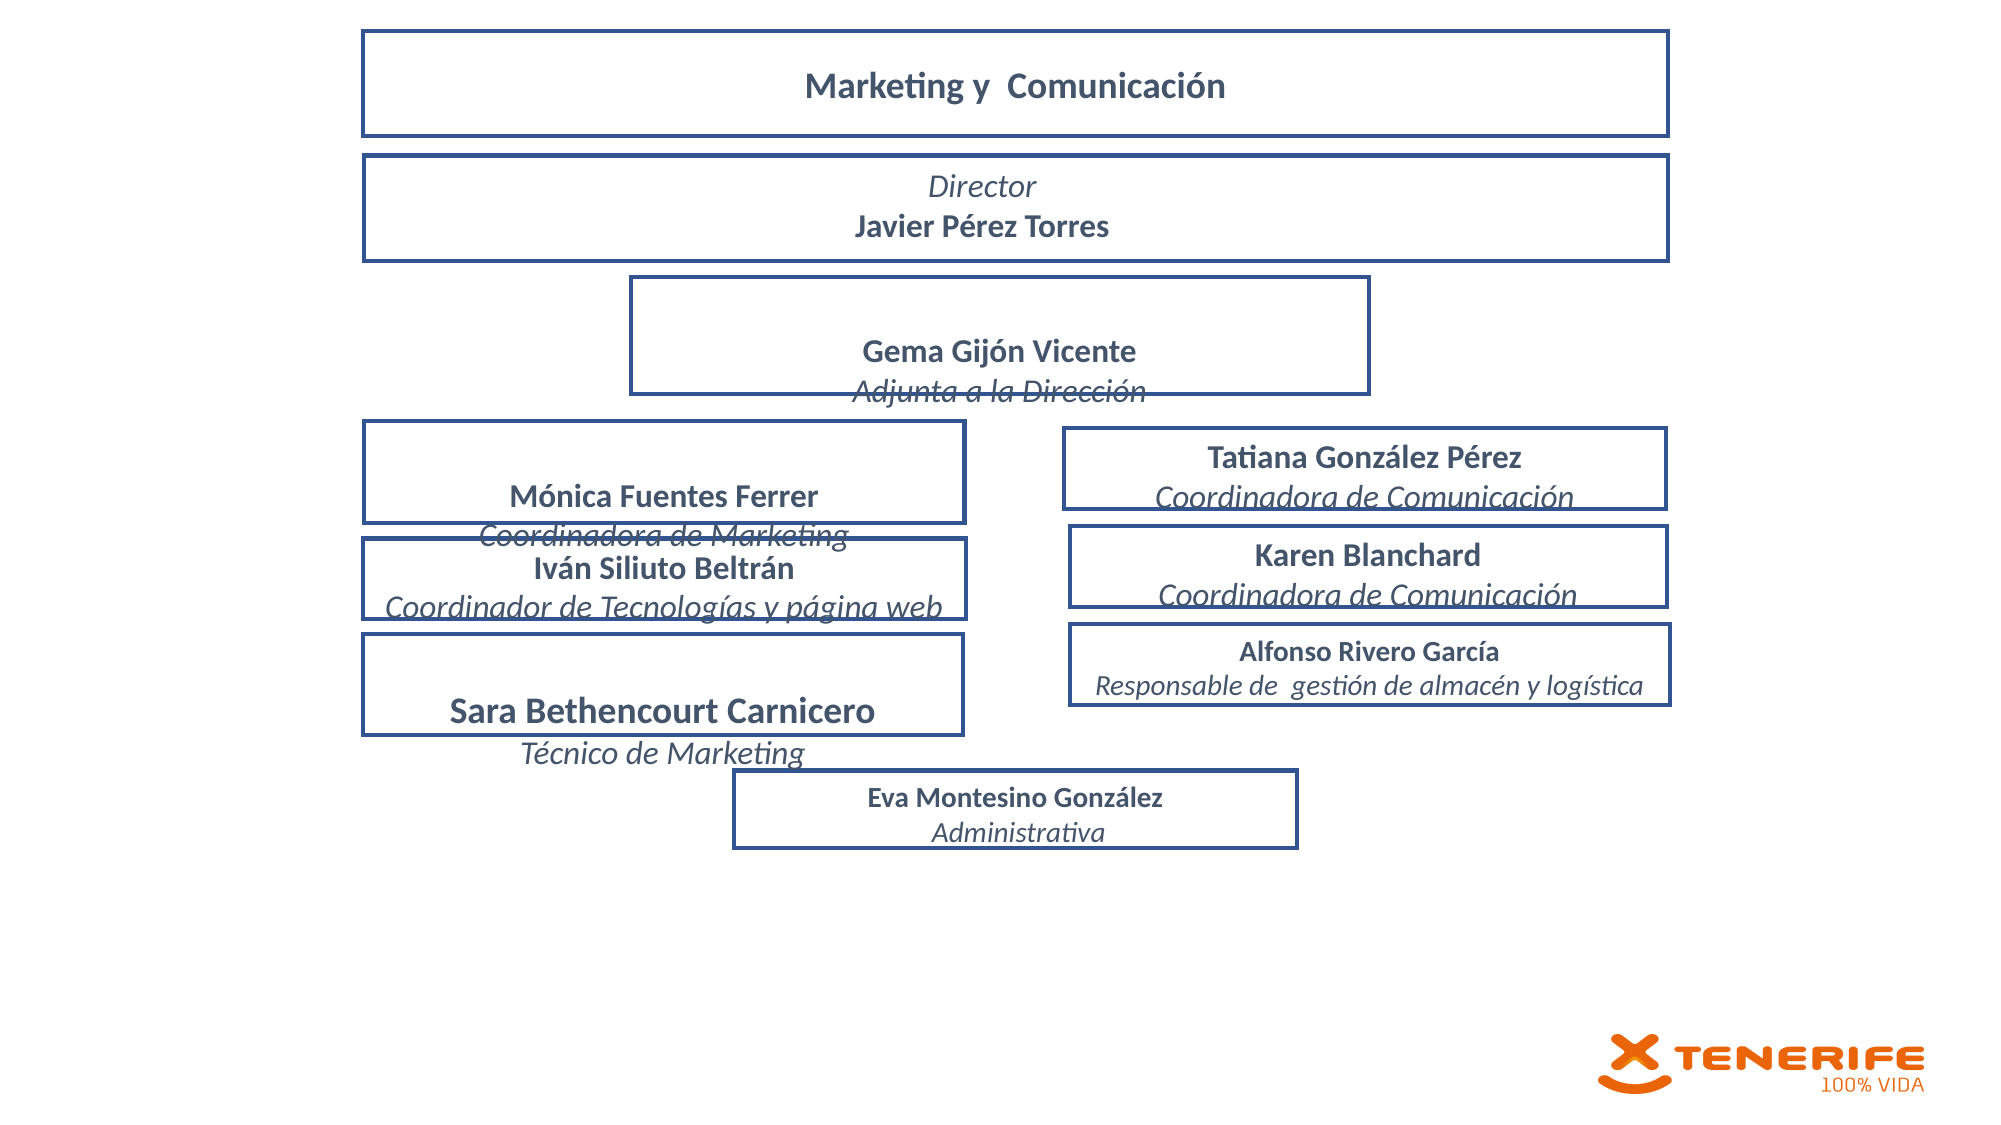

Marketing y Comunicación
Director
Javier Pérez Torres
Gema Gijón Vicente
Adjunta a la Dirección
Mónica Fuentes Ferrer
Coordinadora de Marketing
Tatiana González Pérez
Coordinadora de Comunicación
Karen Blanchard
Coordinadora de Comunicación
Iván Siliuto Beltrán
Coordinador de Tecnologías y página web
Alfonso Rivero García
Responsable de gestión de almacén y logística
Sara Bethencourt Carnicero
Técnico de Marketing
Eva Montesino González
 Administrativa